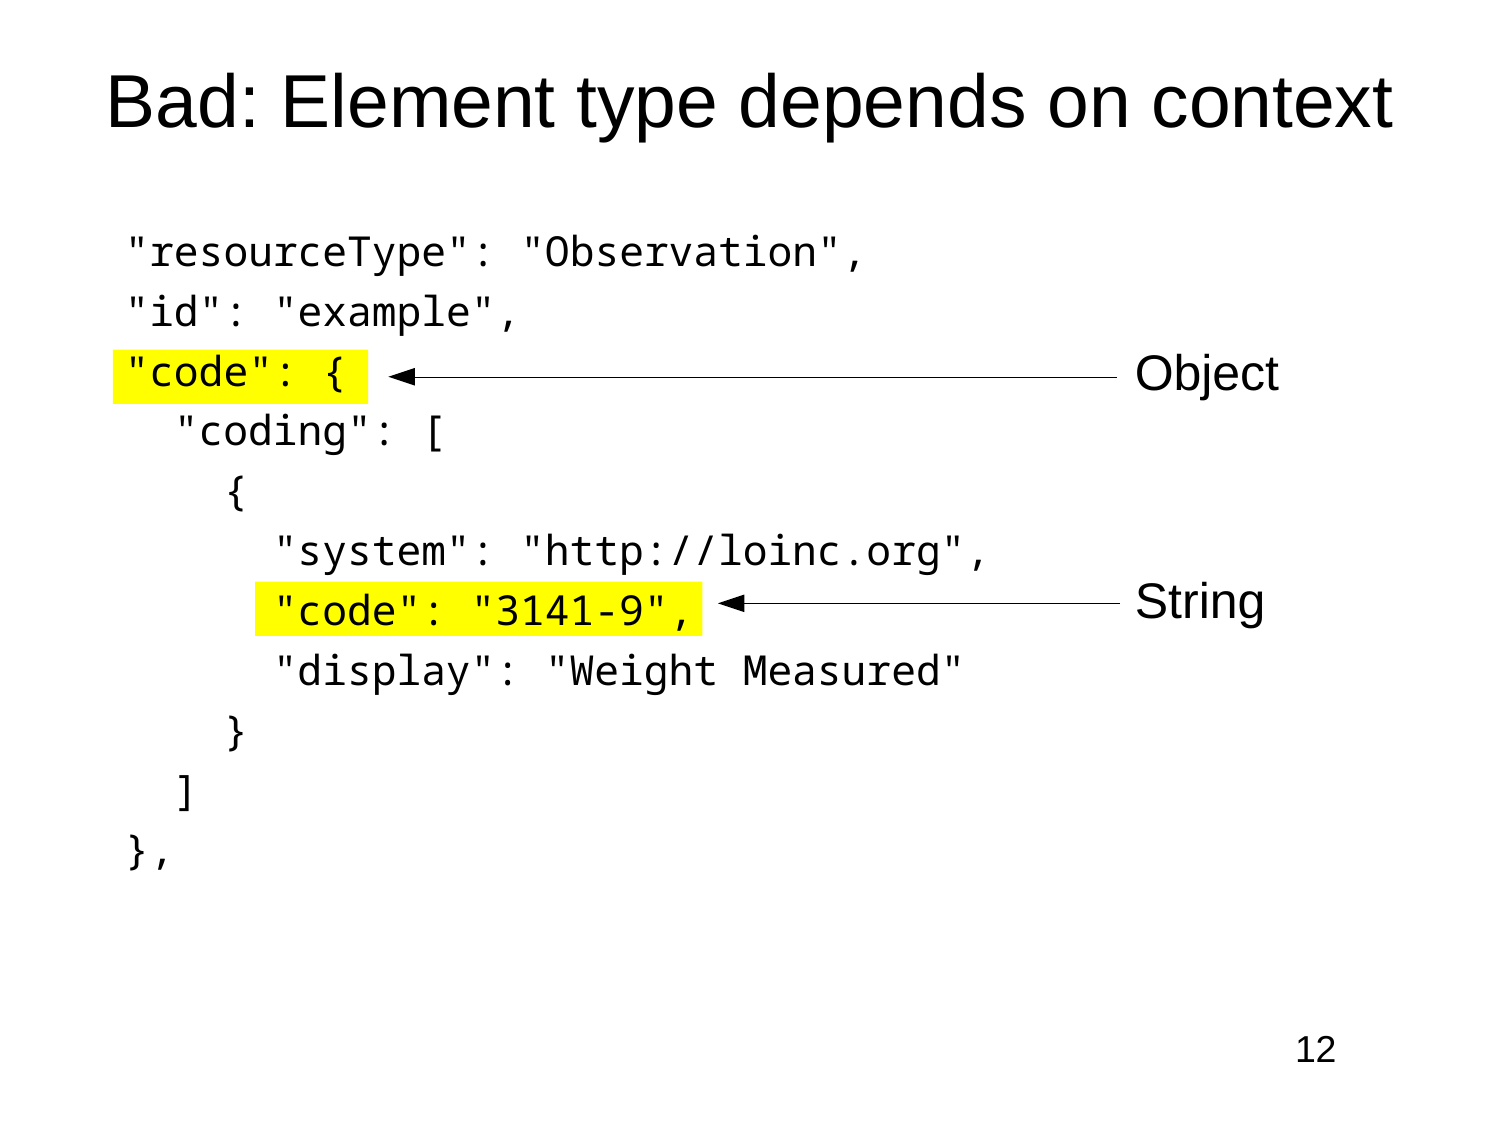

# Bad: Element type depends on context
 "resourceType": "Observation",
 "id": "example",
 "code": {
 "coding": [
 {
 "system": "http://loinc.org",
 "code": "3141-9",
 "display": "Weight Measured"
 }
 ]
 },
Object
String
12